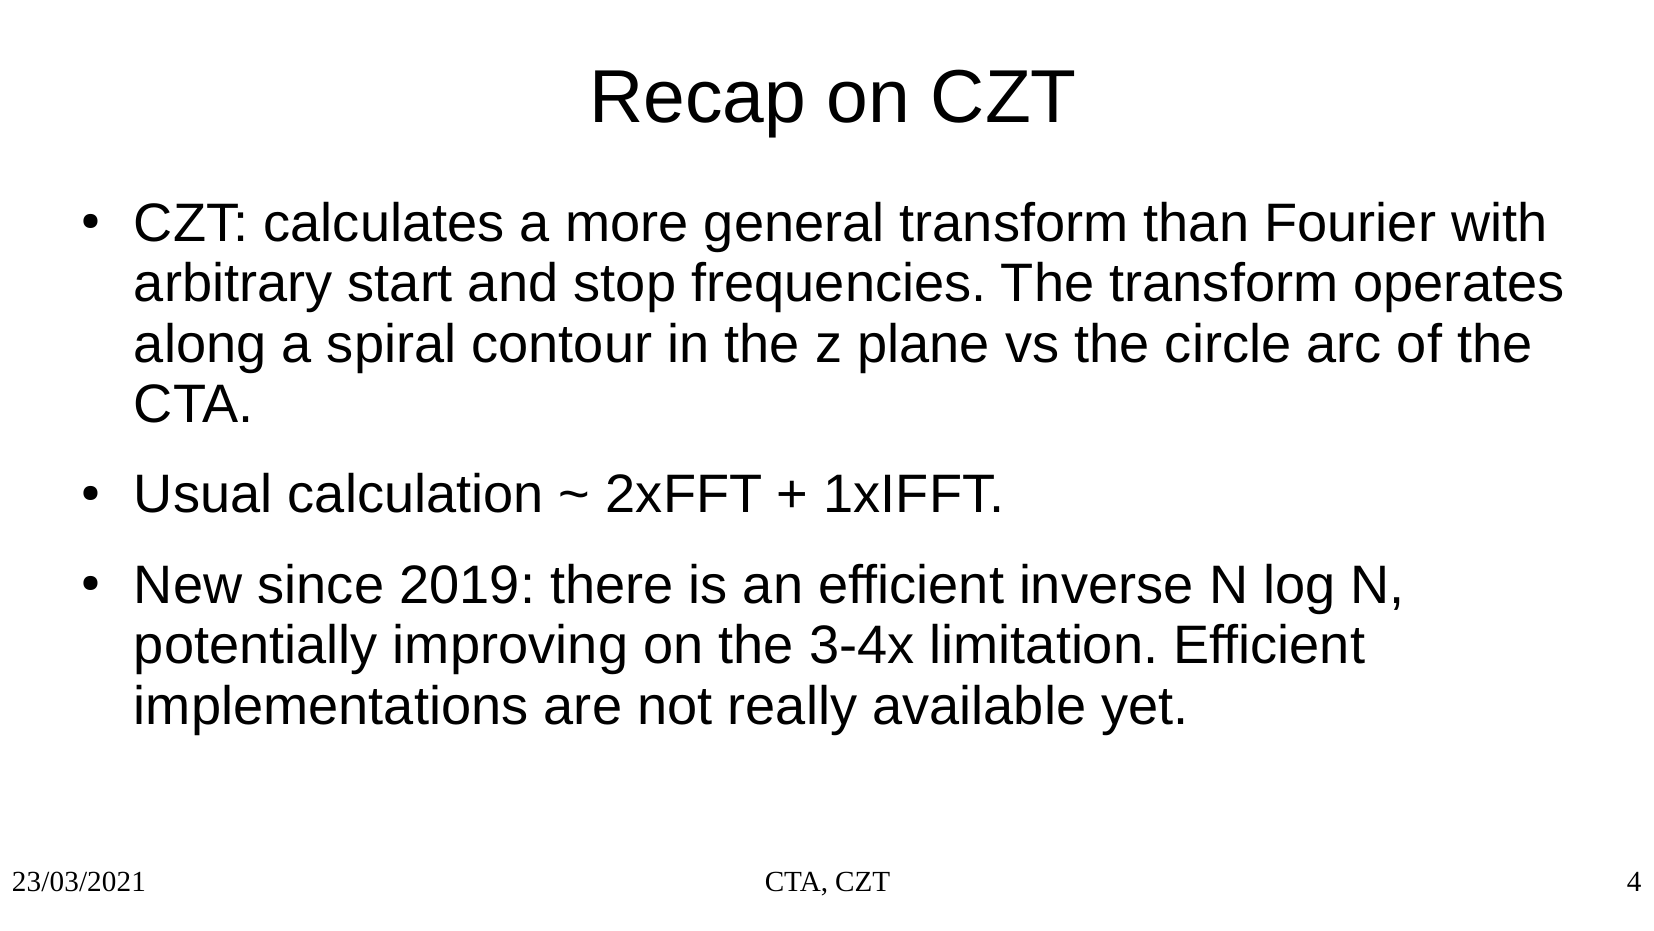

# Recap on CZT
CZT: calculates a more general transform than Fourier with arbitrary start and stop frequencies. The transform operates along a spiral contour in the z plane vs the circle arc of the CTA.
Usual calculation ~ 2xFFT + 1xIFFT.
New since 2019: there is an efficient inverse N log N, potentially improving on the 3-4x limitation. Efficient implementations are not really available yet.
23/03/2021
CTA, CZT
4